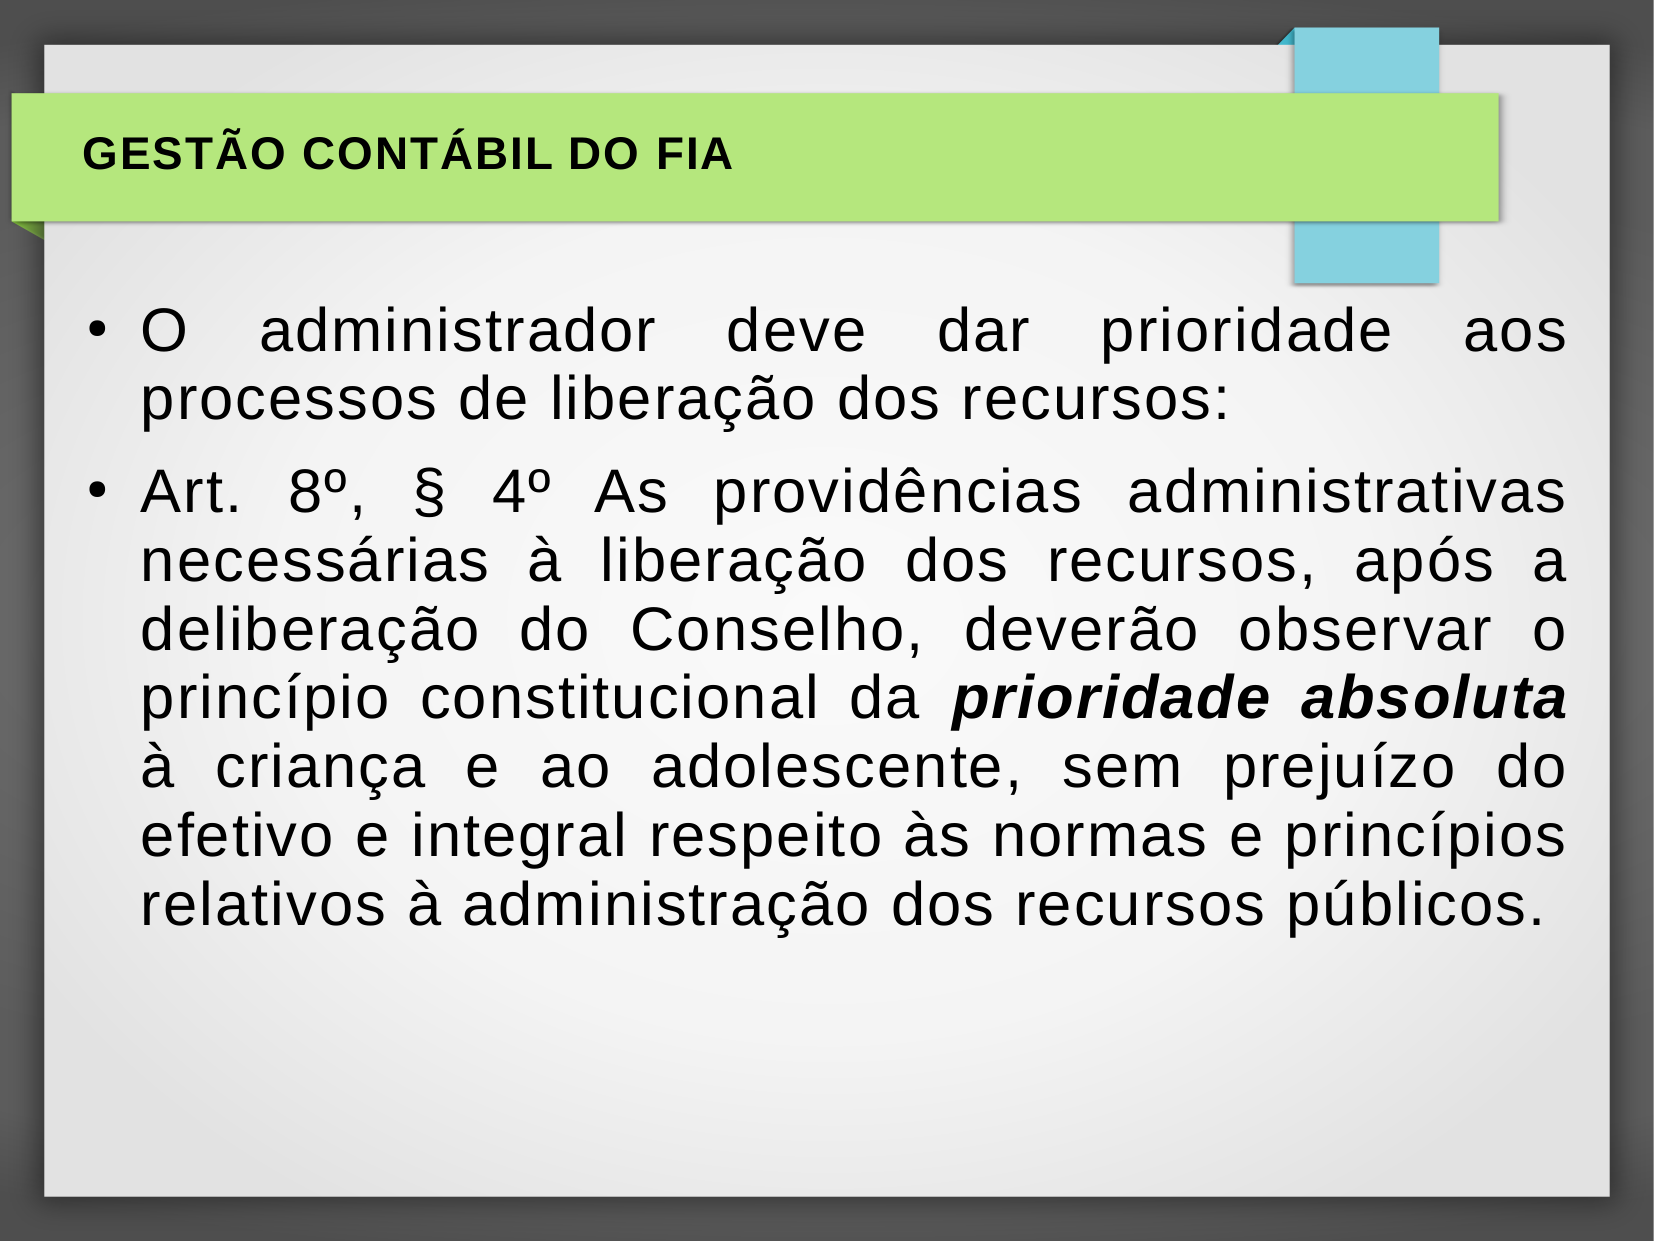

# GESTÃO CONTÁBIL DO FIA
O administrador deve dar prioridade aos processos de liberação dos recursos:
Art. 8º, § 4º As providências administrativas necessárias à liberação dos recursos, após a deliberação do Conselho, deverão observar o princípio constitucional da prioridade absoluta à criança e ao adolescente, sem prejuízo do efetivo e integral respeito às normas e princípios relativos à administração dos recursos públicos.